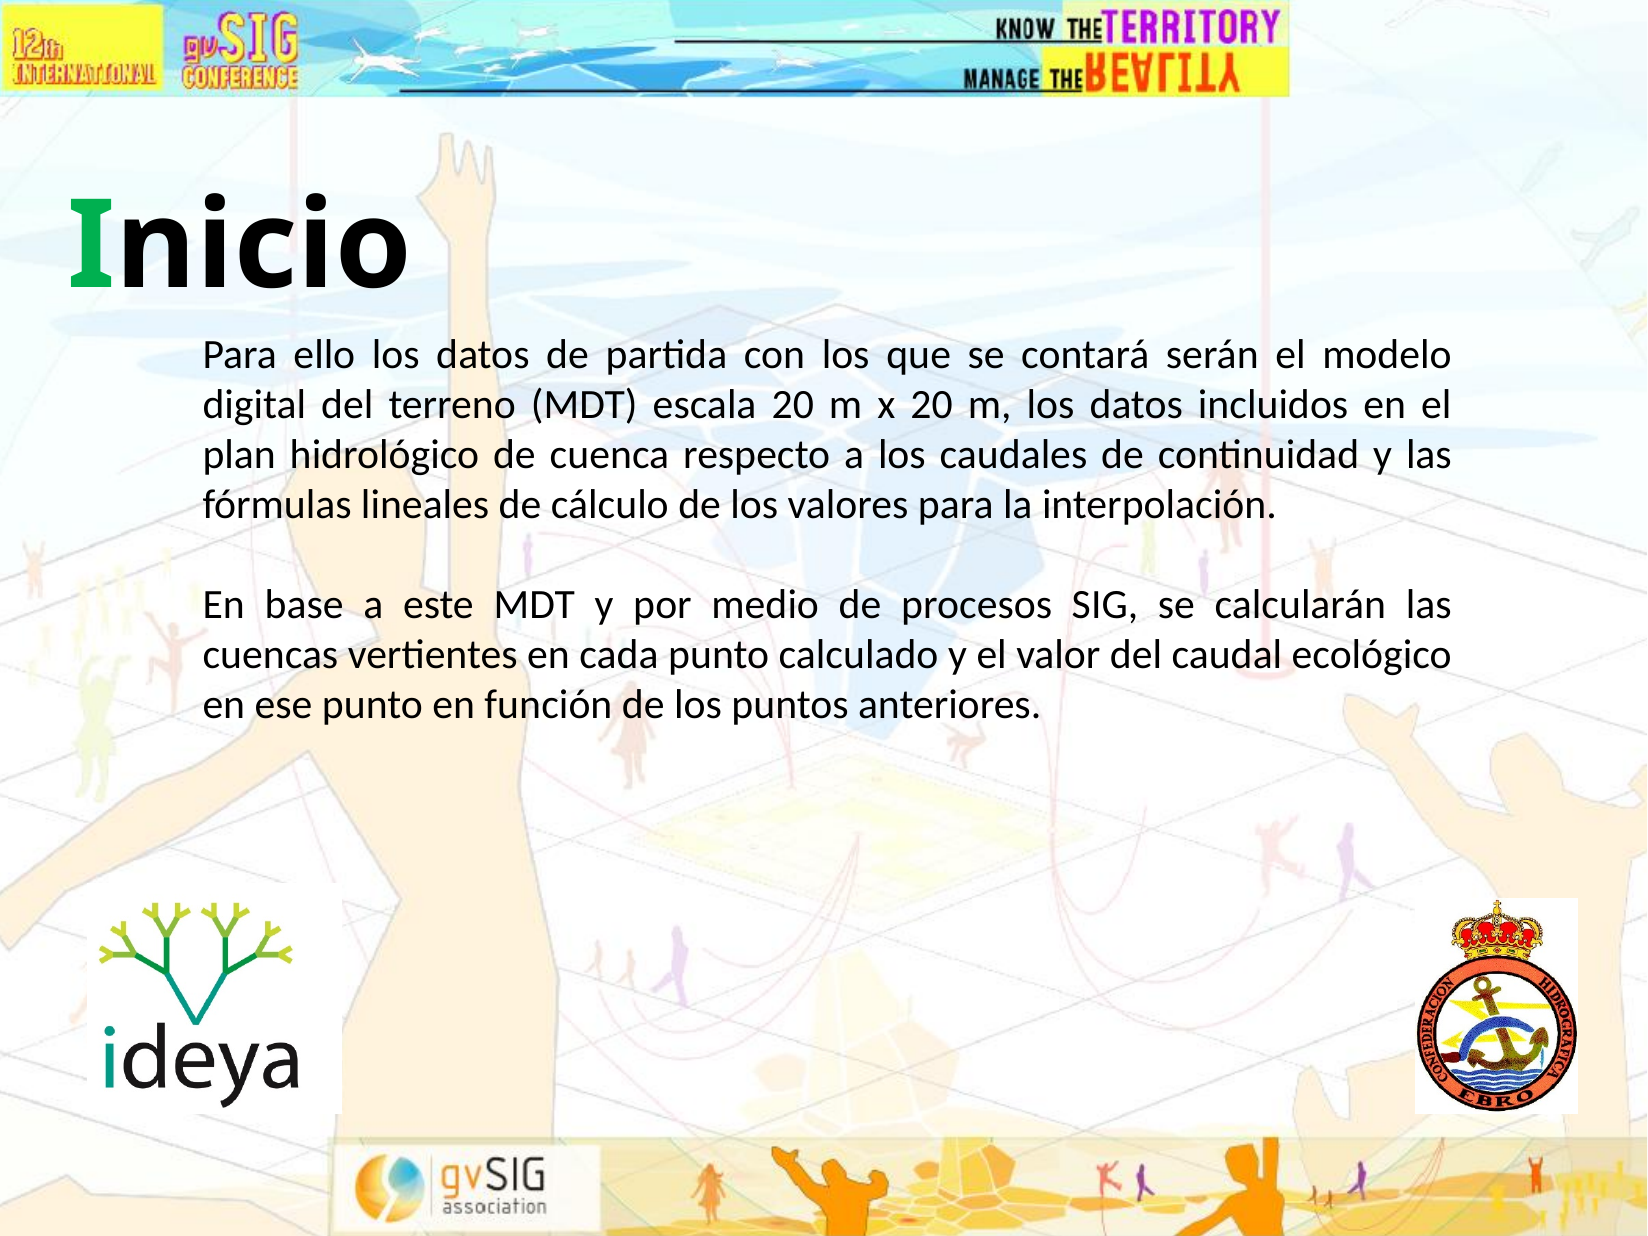

# Inicio
Para ello los datos de partida con los que se contará serán el modelo digital del terreno (MDT) escala 20 m x 20 m, los datos incluidos en el plan hidrológico de cuenca respecto a los caudales de continuidad y las fórmulas lineales de cálculo de los valores para la interpolación.
En base a este MDT y por medio de procesos SIG, se calcularán las cuencas vertientes en cada punto calculado y el valor del caudal ecológico en ese punto en función de los puntos anteriores.